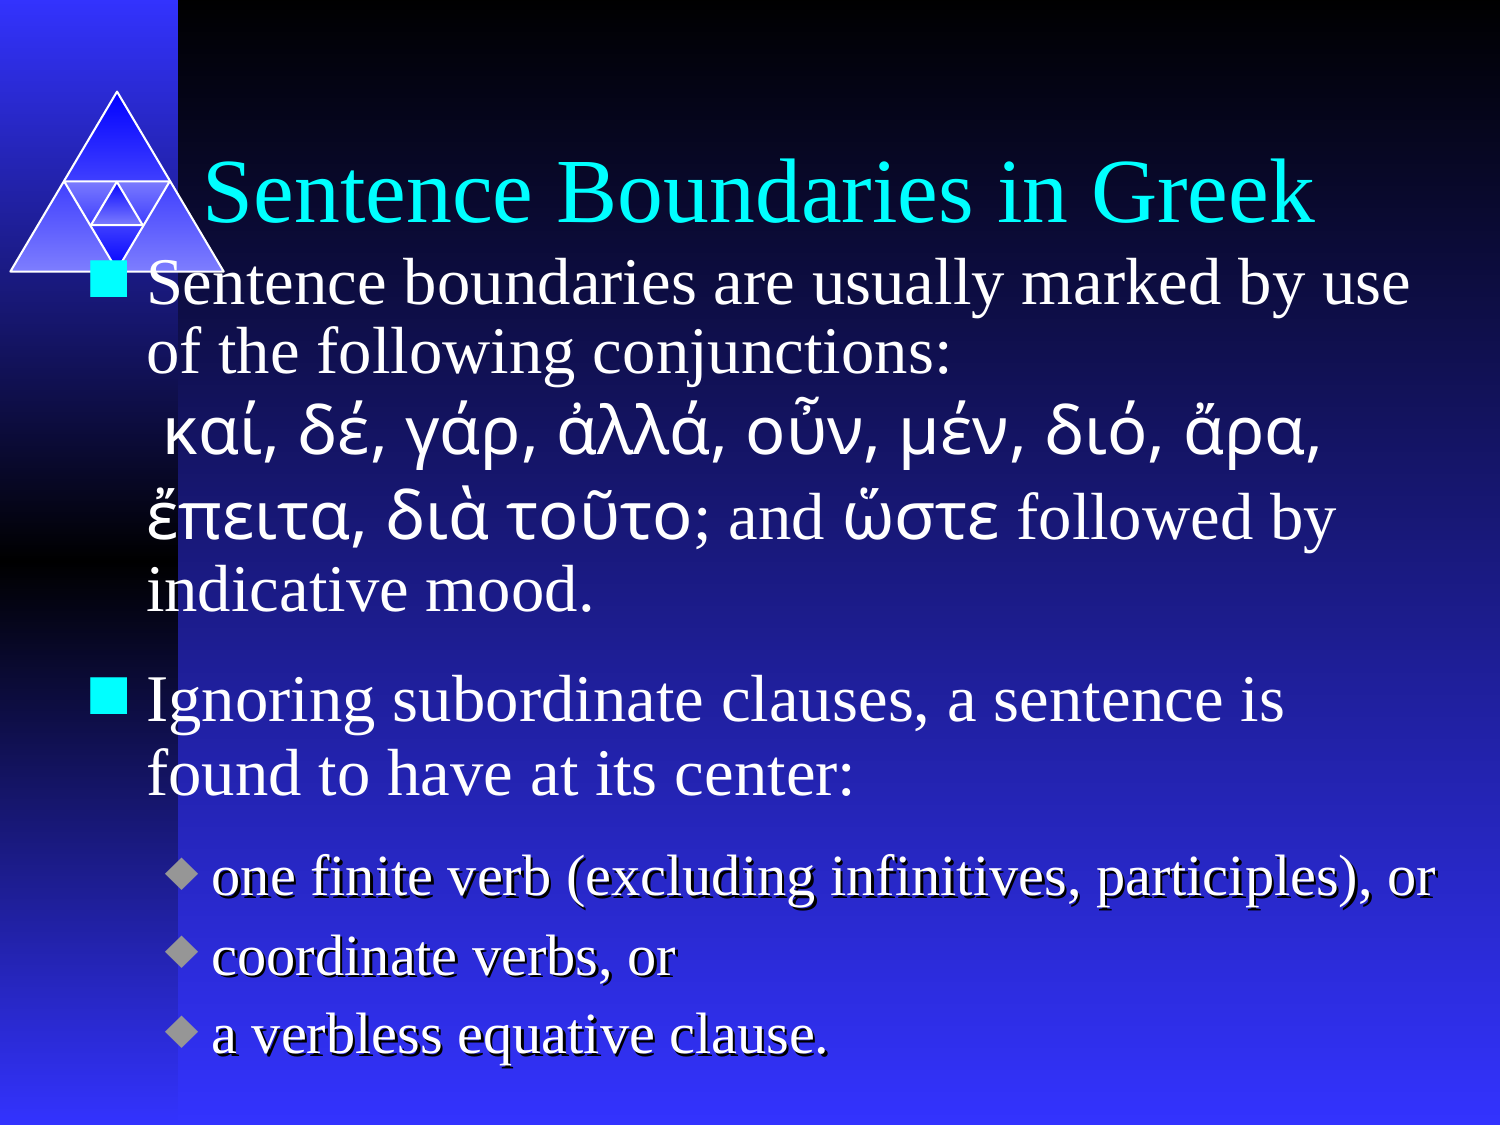

# Sentence Boundaries in Greek
Sentence boundaries are usually marked by use of the following conjunctions:
 καί, δέ, γάρ, ἀλλά, οὖν, μέν, διό, ἄρα, ἔπειτα, διὰ τοῦτο; and ὥστε followed by indicative mood.
Ignoring subordinate clauses, a sentence is found to have at its center:
one finite verb (excluding infinitives, participles), or
coordinate verbs, or
a verbless equative clause.